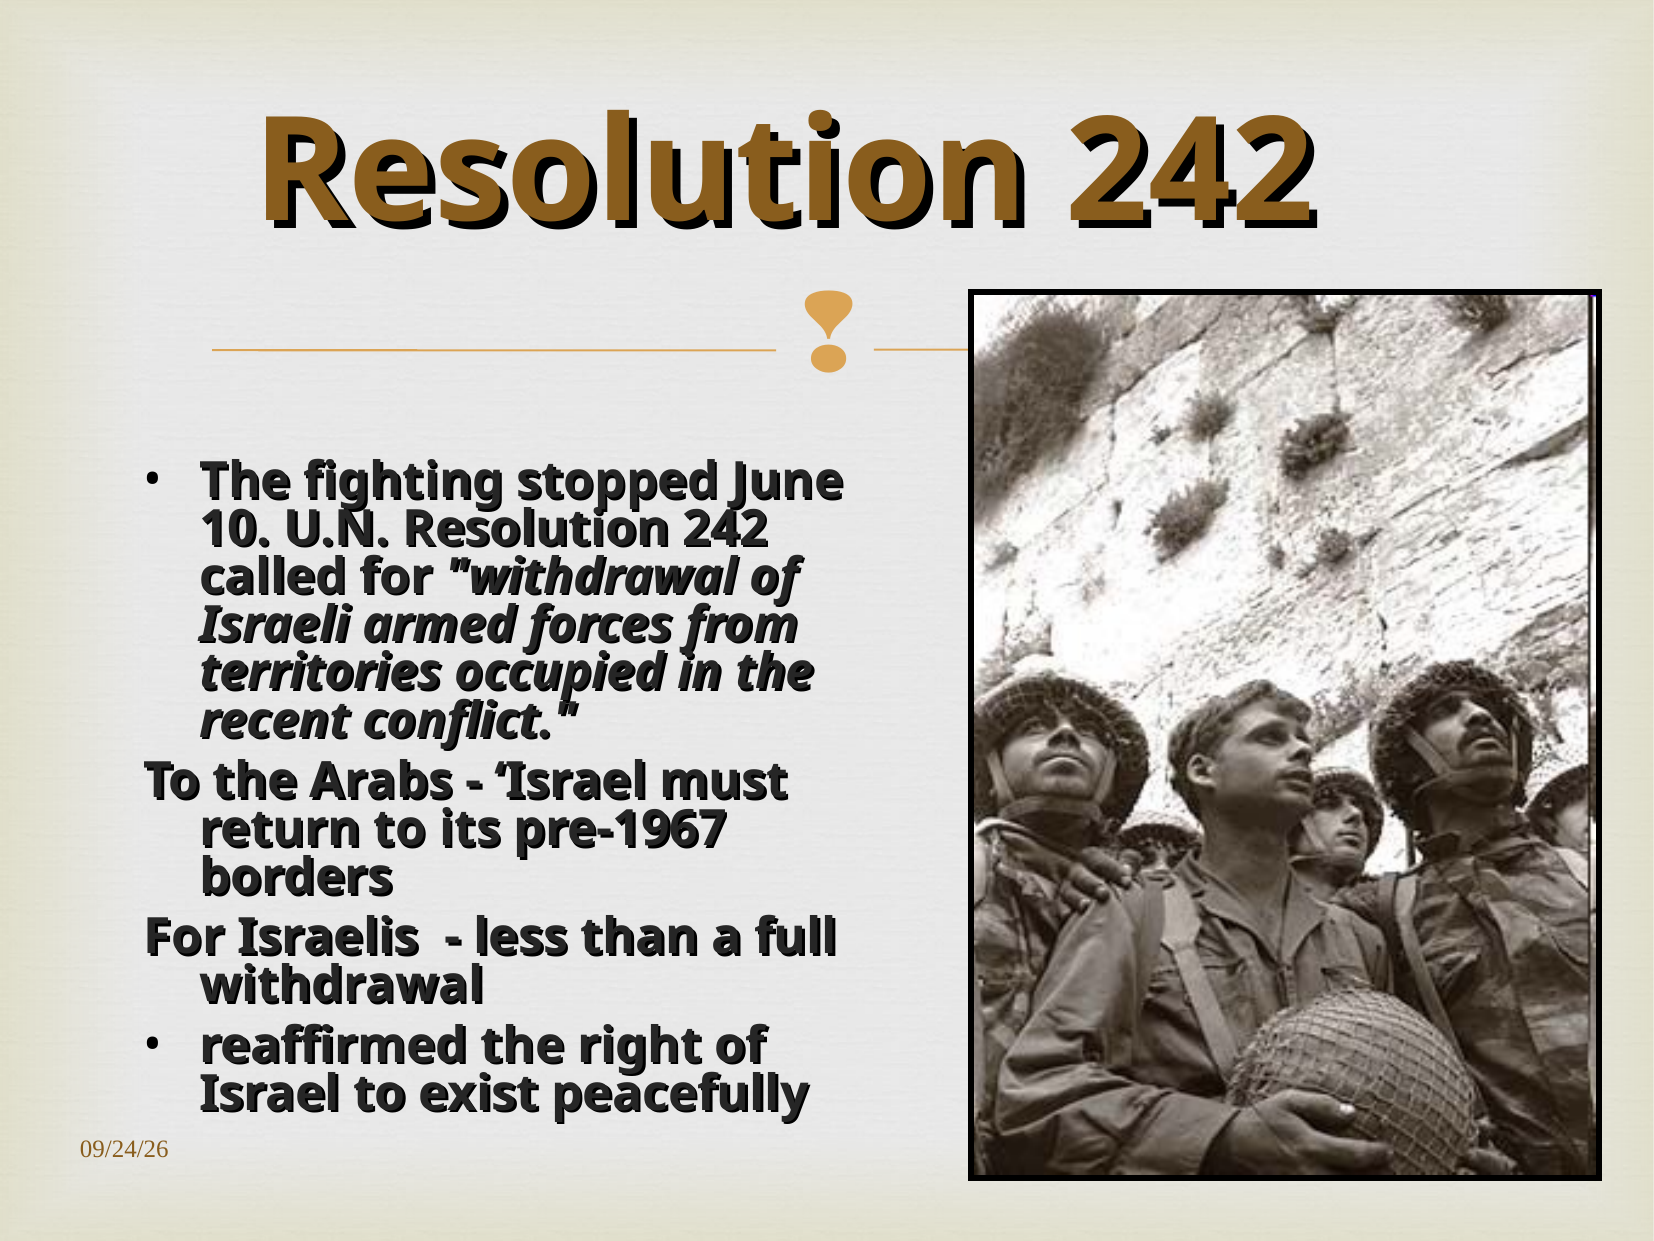

# Resolution 242
The fighting stopped June 10. U.N. Resolution 242 called for "withdrawal of Israeli armed forces from territories occupied in the recent conflict."
To the Arabs - ‘Israel must return to its pre-1967 borders
For Israelis - less than a full withdrawal
reaffirmed the right of Israel to exist peacefully